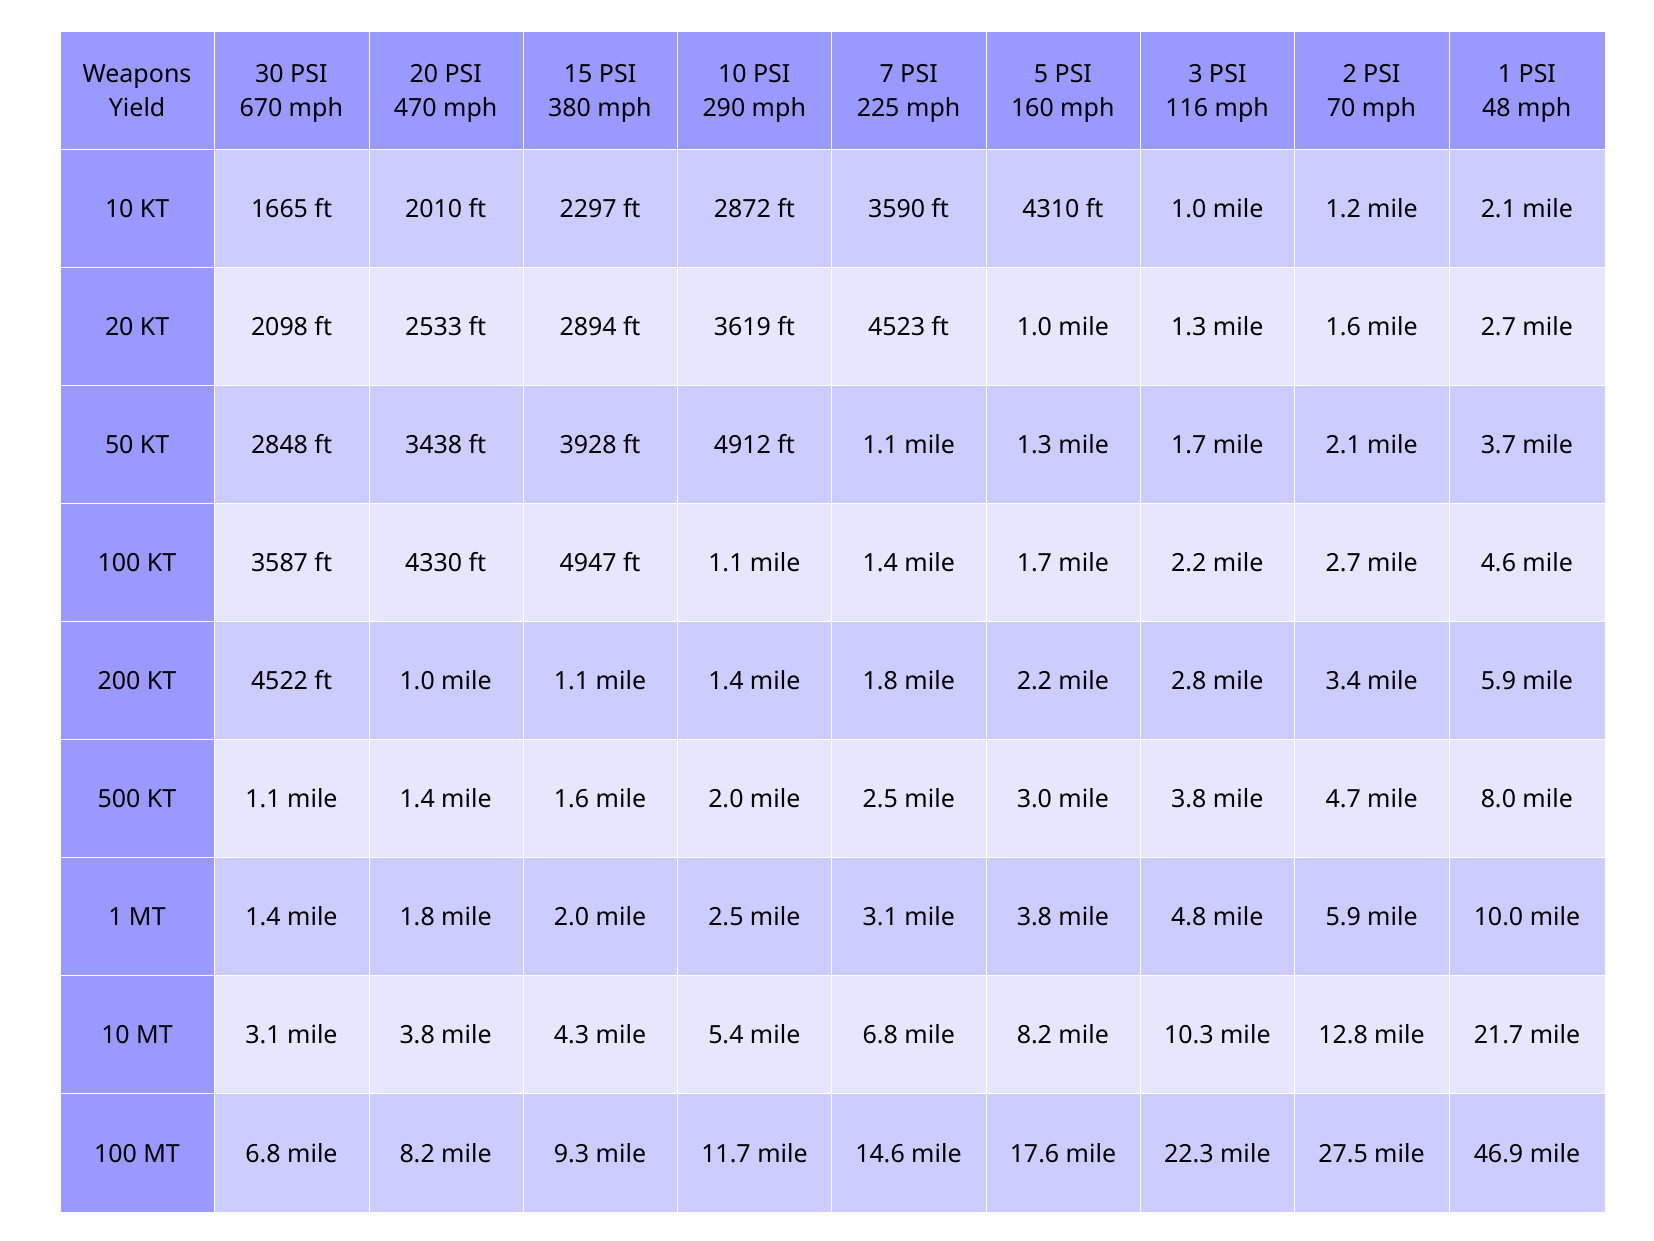

| Weapons Yield | 30 PSI 670 mph | 20 PSI 470 mph | 15 PSI 380 mph | 10 PSI 290 mph | 7 PSI 225 mph | 5 PSI 160 mph | 3 PSI 116 mph | 2 PSI 70 mph | 1 PSI 48 mph |
| --- | --- | --- | --- | --- | --- | --- | --- | --- | --- |
| 10 KT | 1665 ft | 2010 ft | 2297 ft | 2872 ft | 3590 ft | 4310 ft | 1.0 mile | 1.2 mile | 2.1 mile |
| 20 KT | 2098 ft | 2533 ft | 2894 ft | 3619 ft | 4523 ft | 1.0 mile | 1.3 mile | 1.6 mile | 2.7 mile |
| 50 KT | 2848 ft | 3438 ft | 3928 ft | 4912 ft | 1.1 mile | 1.3 mile | 1.7 mile | 2.1 mile | 3.7 mile |
| 100 KT | 3587 ft | 4330 ft | 4947 ft | 1.1 mile | 1.4 mile | 1.7 mile | 2.2 mile | 2.7 mile | 4.6 mile |
| 200 KT | 4522 ft | 1.0 mile | 1.1 mile | 1.4 mile | 1.8 mile | 2.2 mile | 2.8 mile | 3.4 mile | 5.9 mile |
| 500 KT | 1.1 mile | 1.4 mile | 1.6 mile | 2.0 mile | 2.5 mile | 3.0 mile | 3.8 mile | 4.7 mile | 8.0 mile |
| 1 MT | 1.4 mile | 1.8 mile | 2.0 mile | 2.5 mile | 3.1 mile | 3.8 mile | 4.8 mile | 5.9 mile | 10.0 mile |
| 10 MT | 3.1 mile | 3.8 mile | 4.3 mile | 5.4 mile | 6.8 mile | 8.2 mile | 10.3 mile | 12.8 mile | 21.7 mile |
| 100 MT | 6.8 mile | 8.2 mile | 9.3 mile | 11.7 mile | 14.6 mile | 17.6 mile | 22.3 mile | 27.5 mile | 46.9 mile |